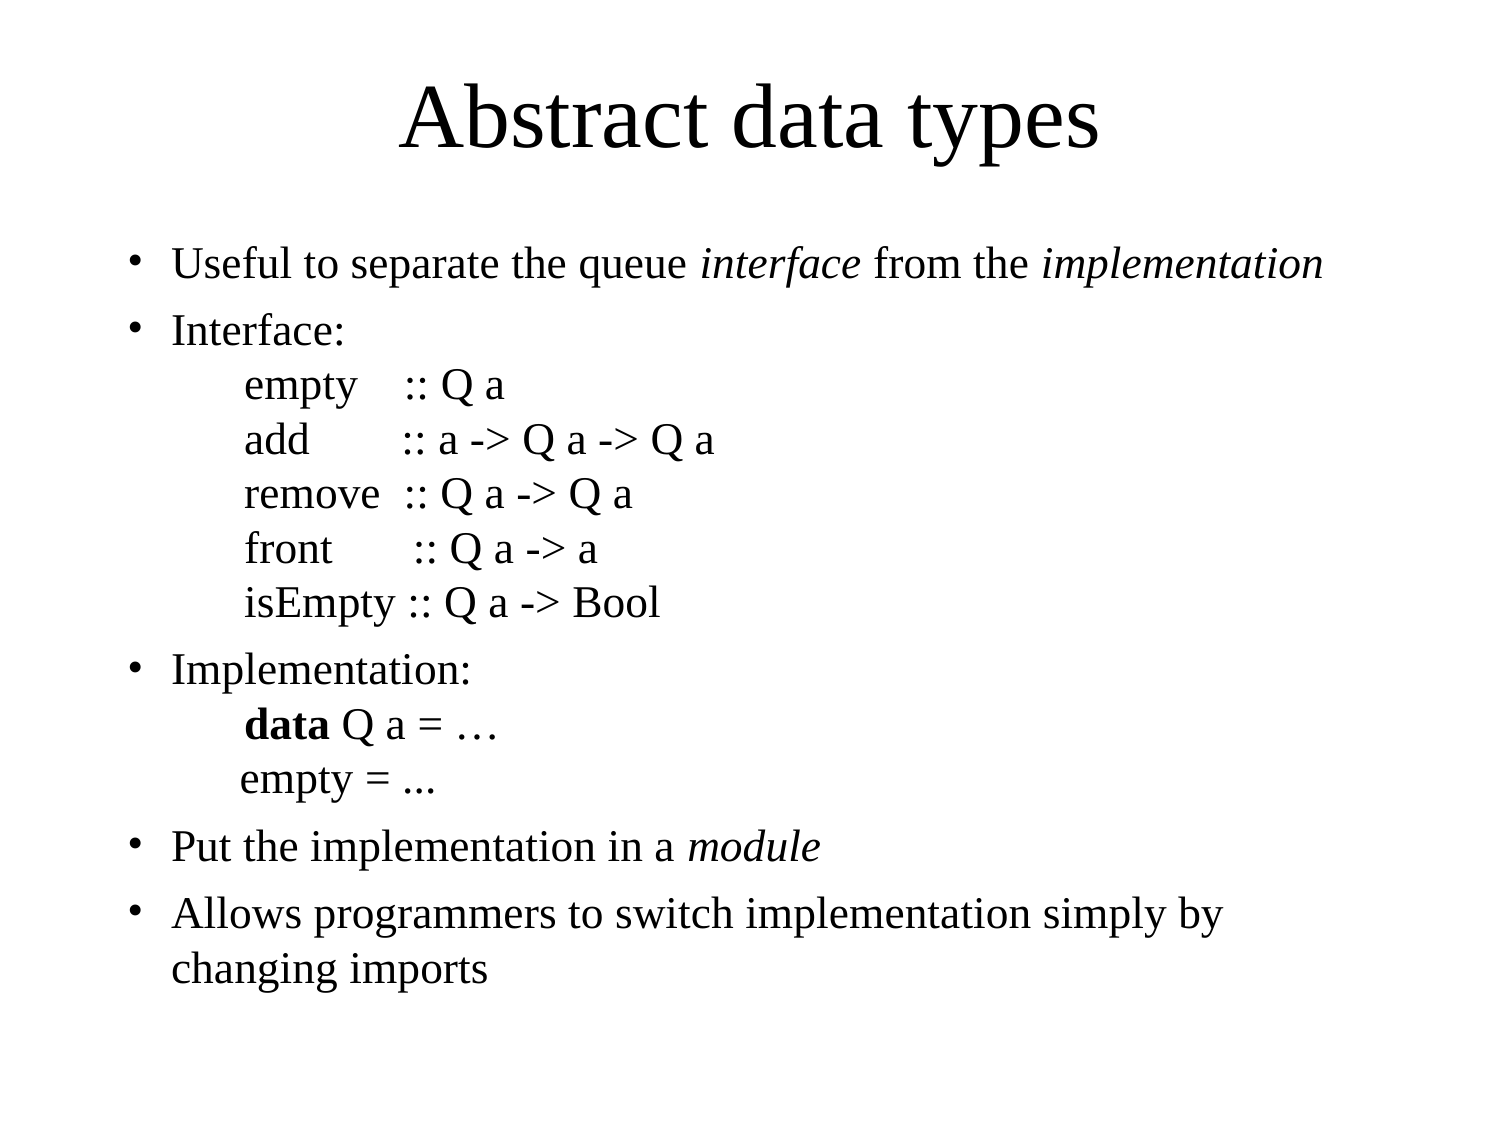

# Abstract data types
Useful to separate the queue interface from the implementation
Interface:
	empty :: Q a
	add :: a -> Q a -> Q a
	remove :: Q a -> Q a
	front :: Q a -> a
	isEmpty :: Q a -> Bool
Implementation:
	data Q a = …
 empty = ...
Put the implementation in a module
Allows programmers to switch implementation simply by changing imports